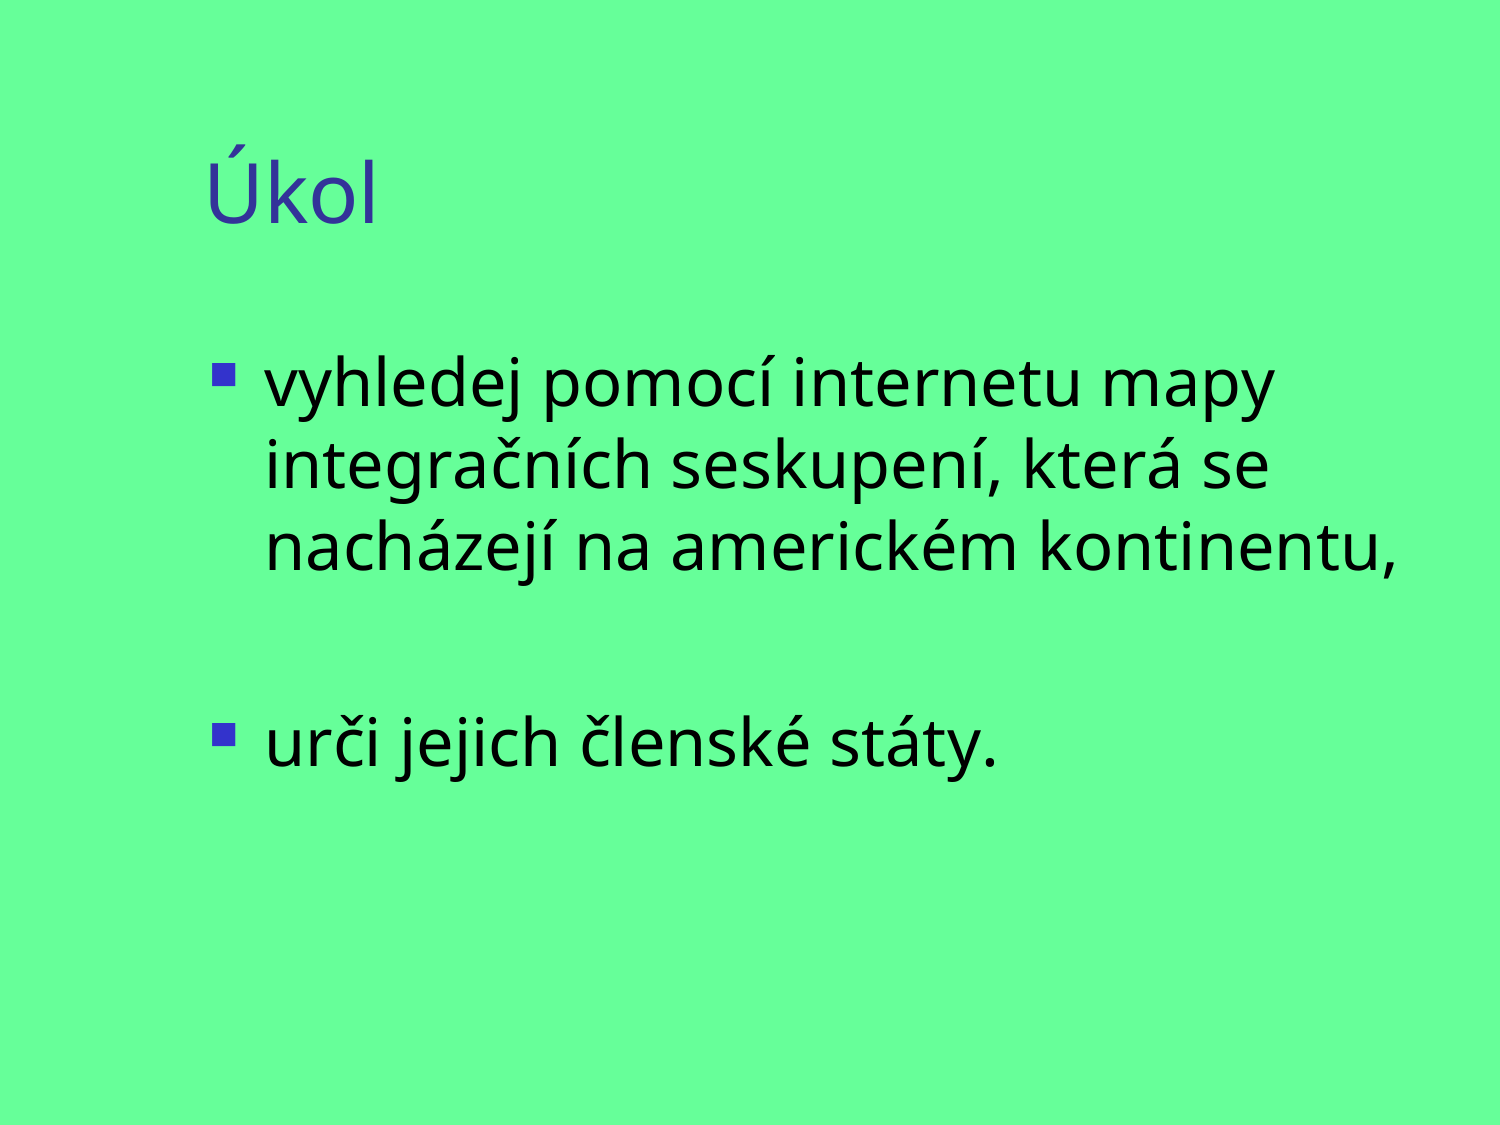

# Úkol
vyhledej pomocí internetu mapy integračních seskupení, která se nacházejí na americkém kontinentu,
urči jejich členské státy.